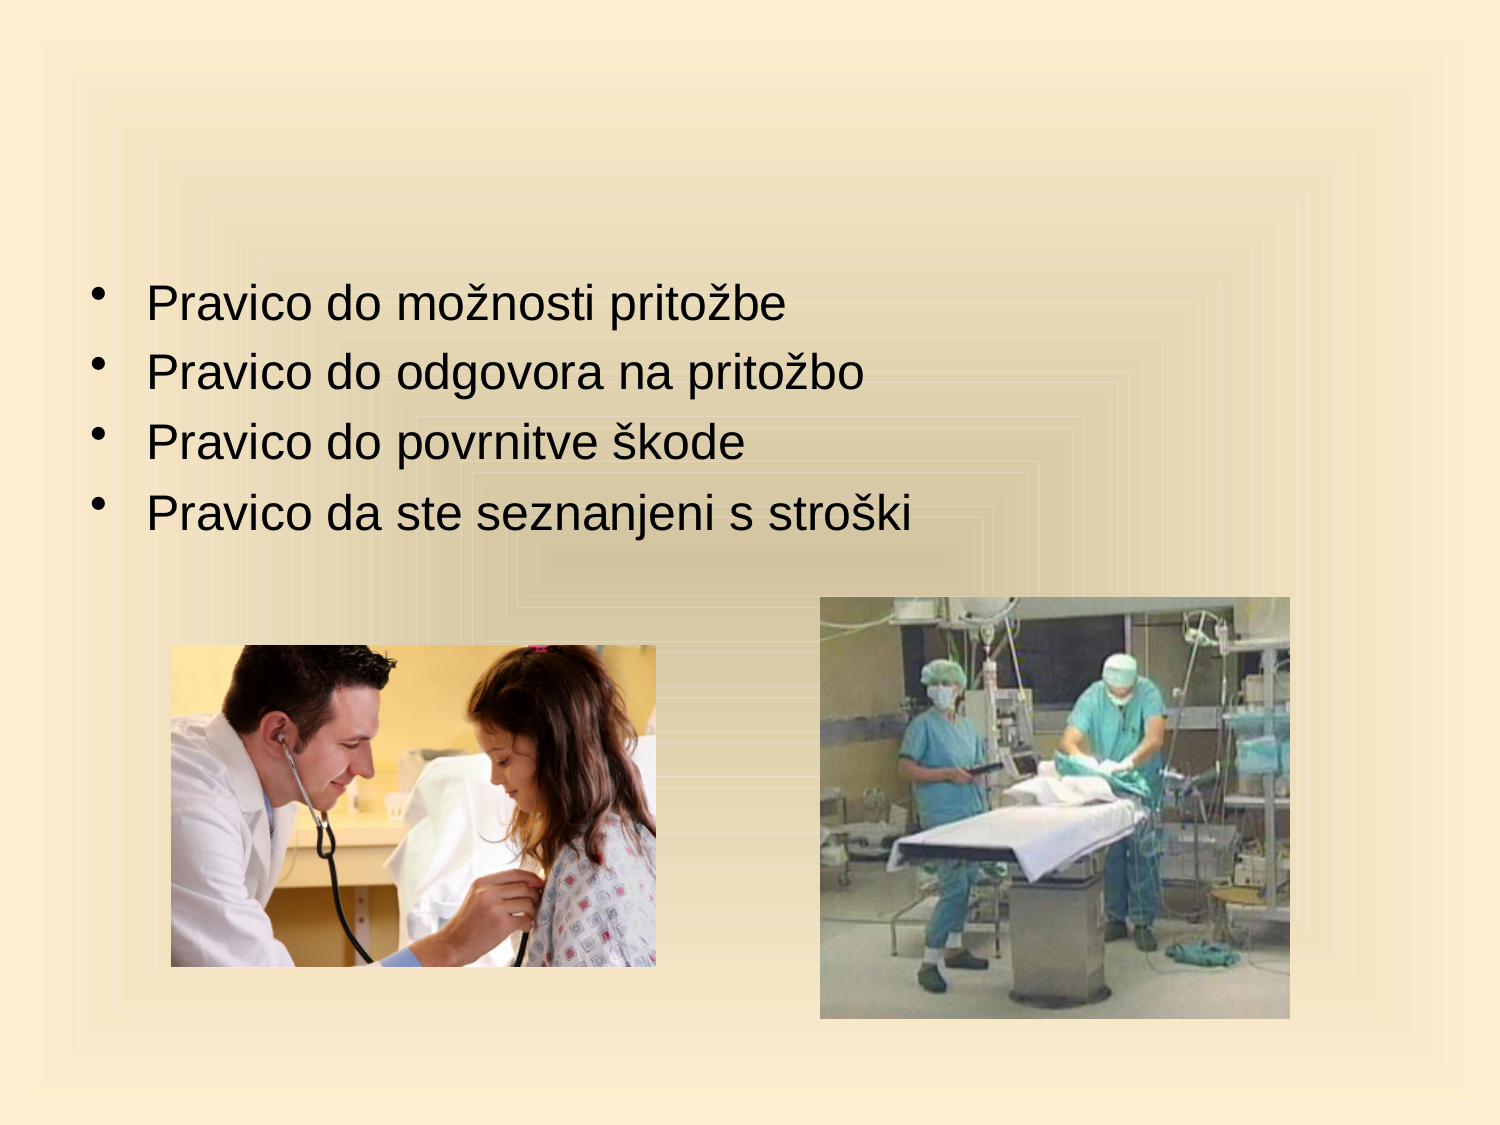

#
Pravico do možnosti pritožbe
Pravico do odgovora na pritožbo
Pravico do povrnitve škode
Pravico da ste seznanjeni s stroški